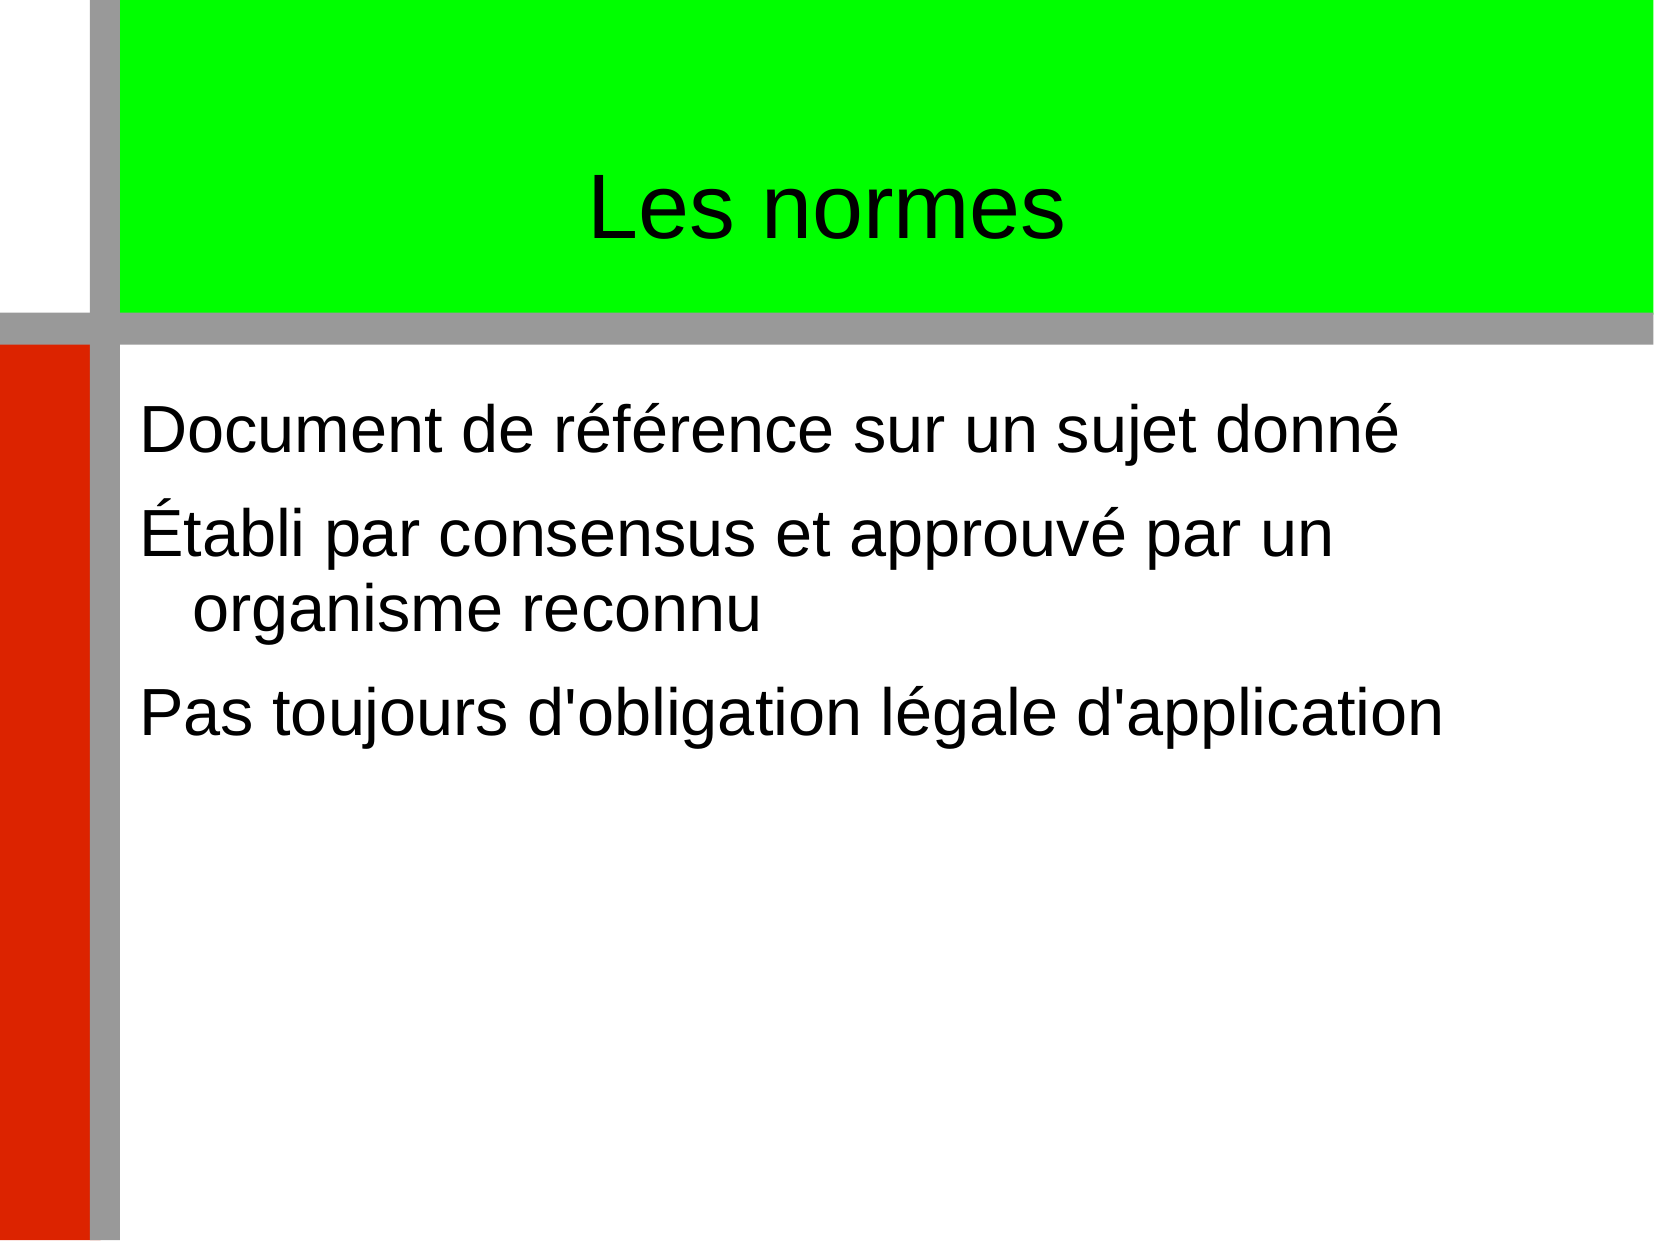

# Les normes
Document de référence sur un sujet donné
Établi par consensus et approuvé par un organisme reconnu
Pas toujours d'obligation légale d'application